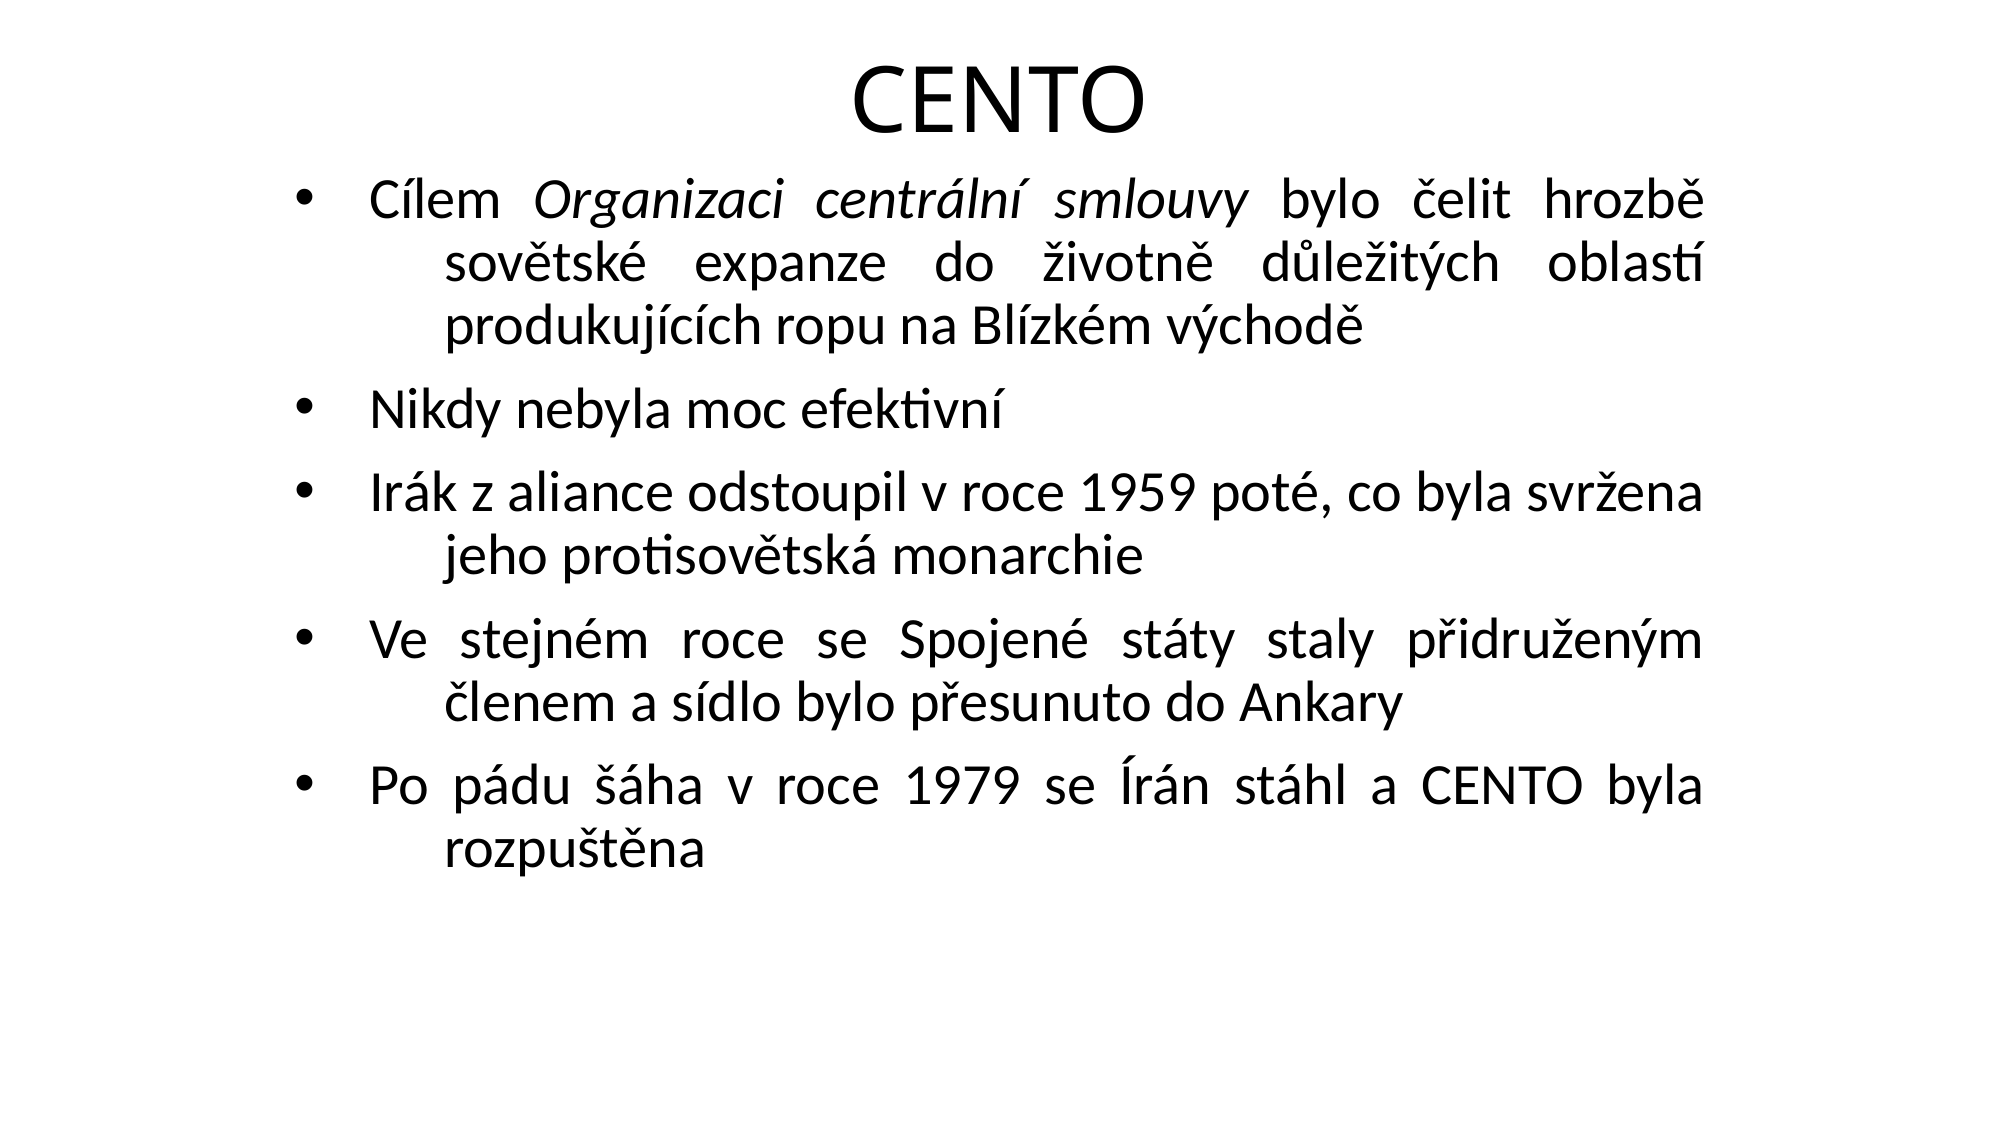

# CENTO
Cílem Organizaci centrální smlouvy bylo čelit hrozbě sovětské expanze do životně důležitých oblastí produkujících ropu na Blízkém východě
Nikdy nebyla moc efektivní
Irák z aliance odstoupil v roce 1959 poté, co byla svržena jeho protisovětská monarchie
Ve stejném roce se Spojené státy staly přidruženým členem a sídlo bylo přesunuto do Ankary
Po pádu šáha v roce 1979 se Írán stáhl a CENTO byla rozpuštěna